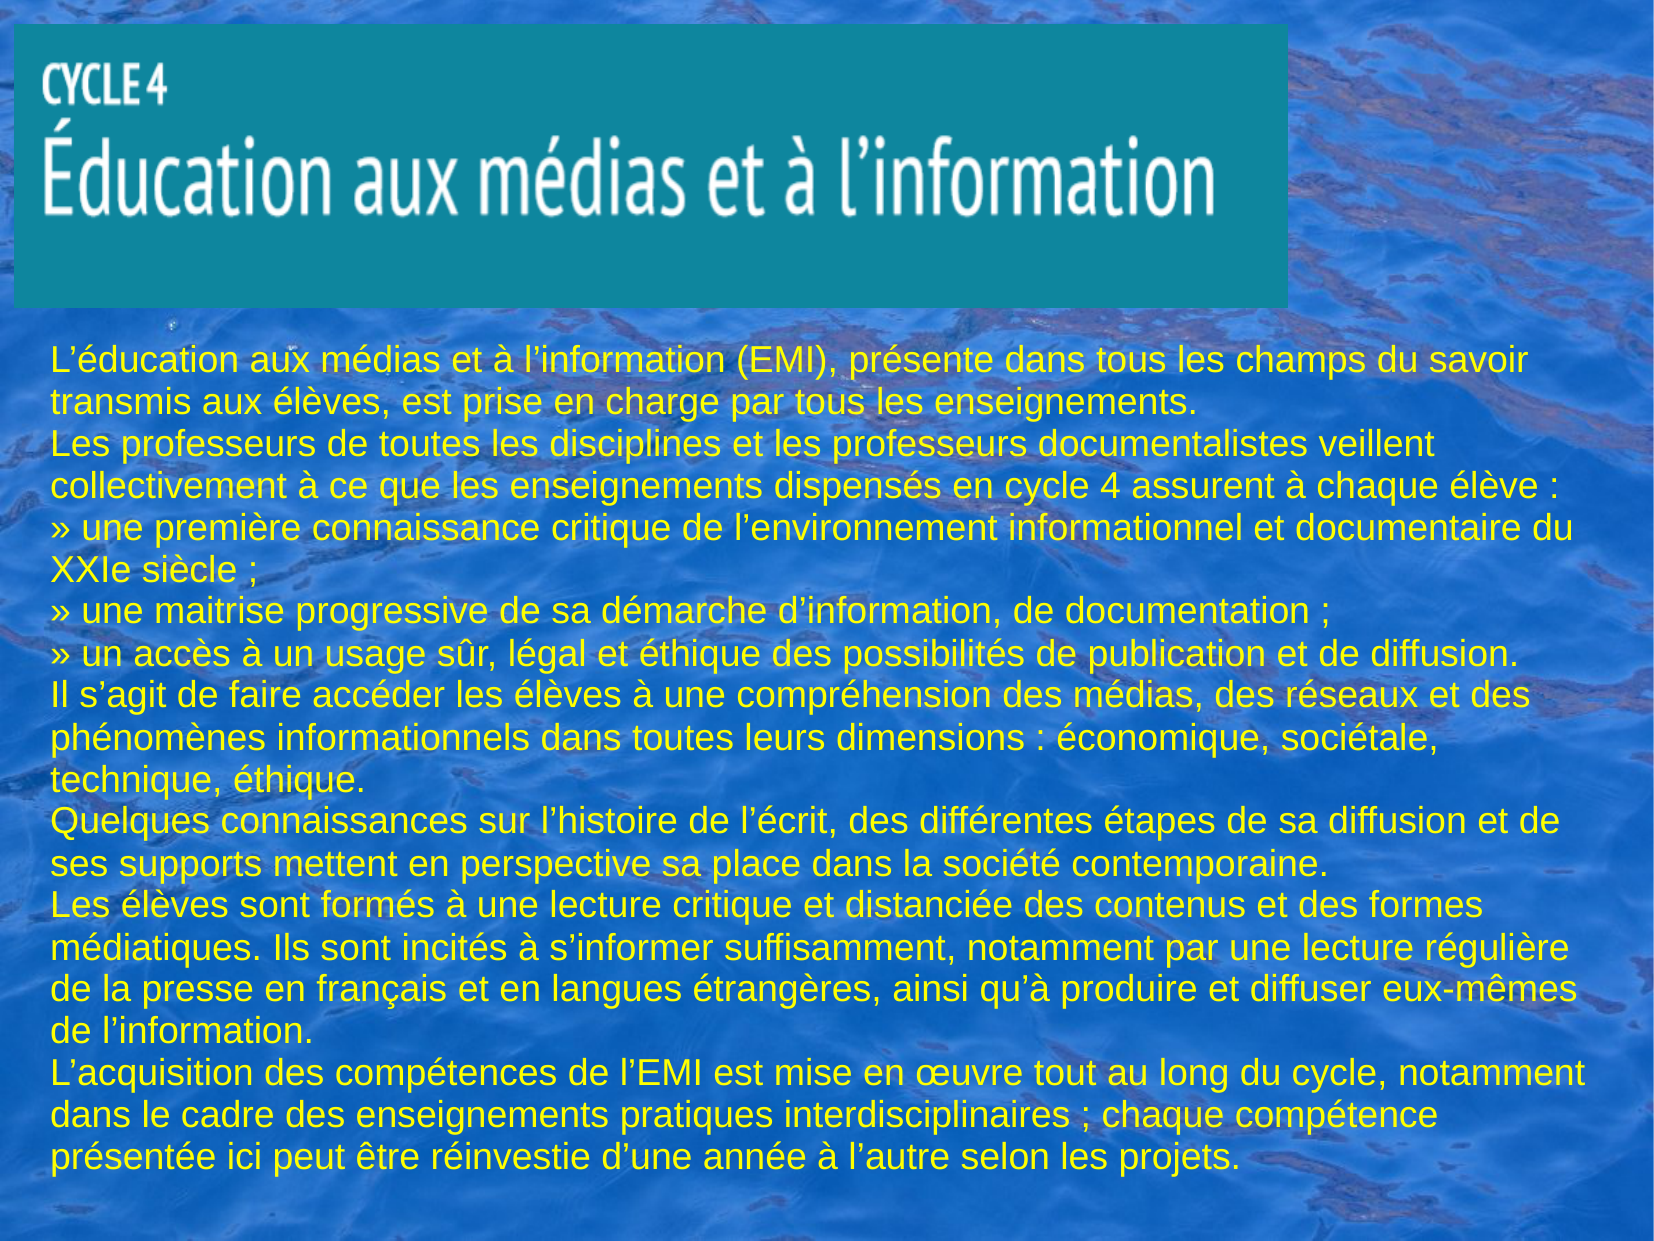

L’éducation aux médias et à l’information (EMI), présente dans tous les champs du savoir transmis aux élèves, est prise en charge par tous les enseignements.
Les professeurs de toutes les disciplines et les professeurs documentalistes veillent collectivement à ce que les enseignements dispensés en cycle 4 assurent à chaque élève :
» une première connaissance critique de l’environnement informationnel et documentaire du XXIe siècle ;
» une maitrise progressive de sa démarche d’information, de documentation ;
» un accès à un usage sûr, légal et éthique des possibilités de publication et de diffusion.
Il s’agit de faire accéder les élèves à une compréhension des médias, des réseaux et des phénomènes informationnels dans toutes leurs dimensions : économique, sociétale, technique, éthique.
Quelques connaissances sur l’histoire de l’écrit, des différentes étapes de sa diffusion et de ses supports mettent en perspective sa place dans la société contemporaine.
Les élèves sont formés à une lecture critique et distanciée des contenus et des formes médiatiques. Ils sont incités à s’informer suffisamment, notamment par une lecture régulière de la presse en français et en langues étrangères, ainsi qu’à produire et diffuser eux-mêmes de l’information.
L’acquisition des compétences de l’EMI est mise en œuvre tout au long du cycle, notamment dans le cadre des enseignements pratiques interdisciplinaires ; chaque compétence présentée ici peut être réinvestie d’une année à l’autre selon les projets.